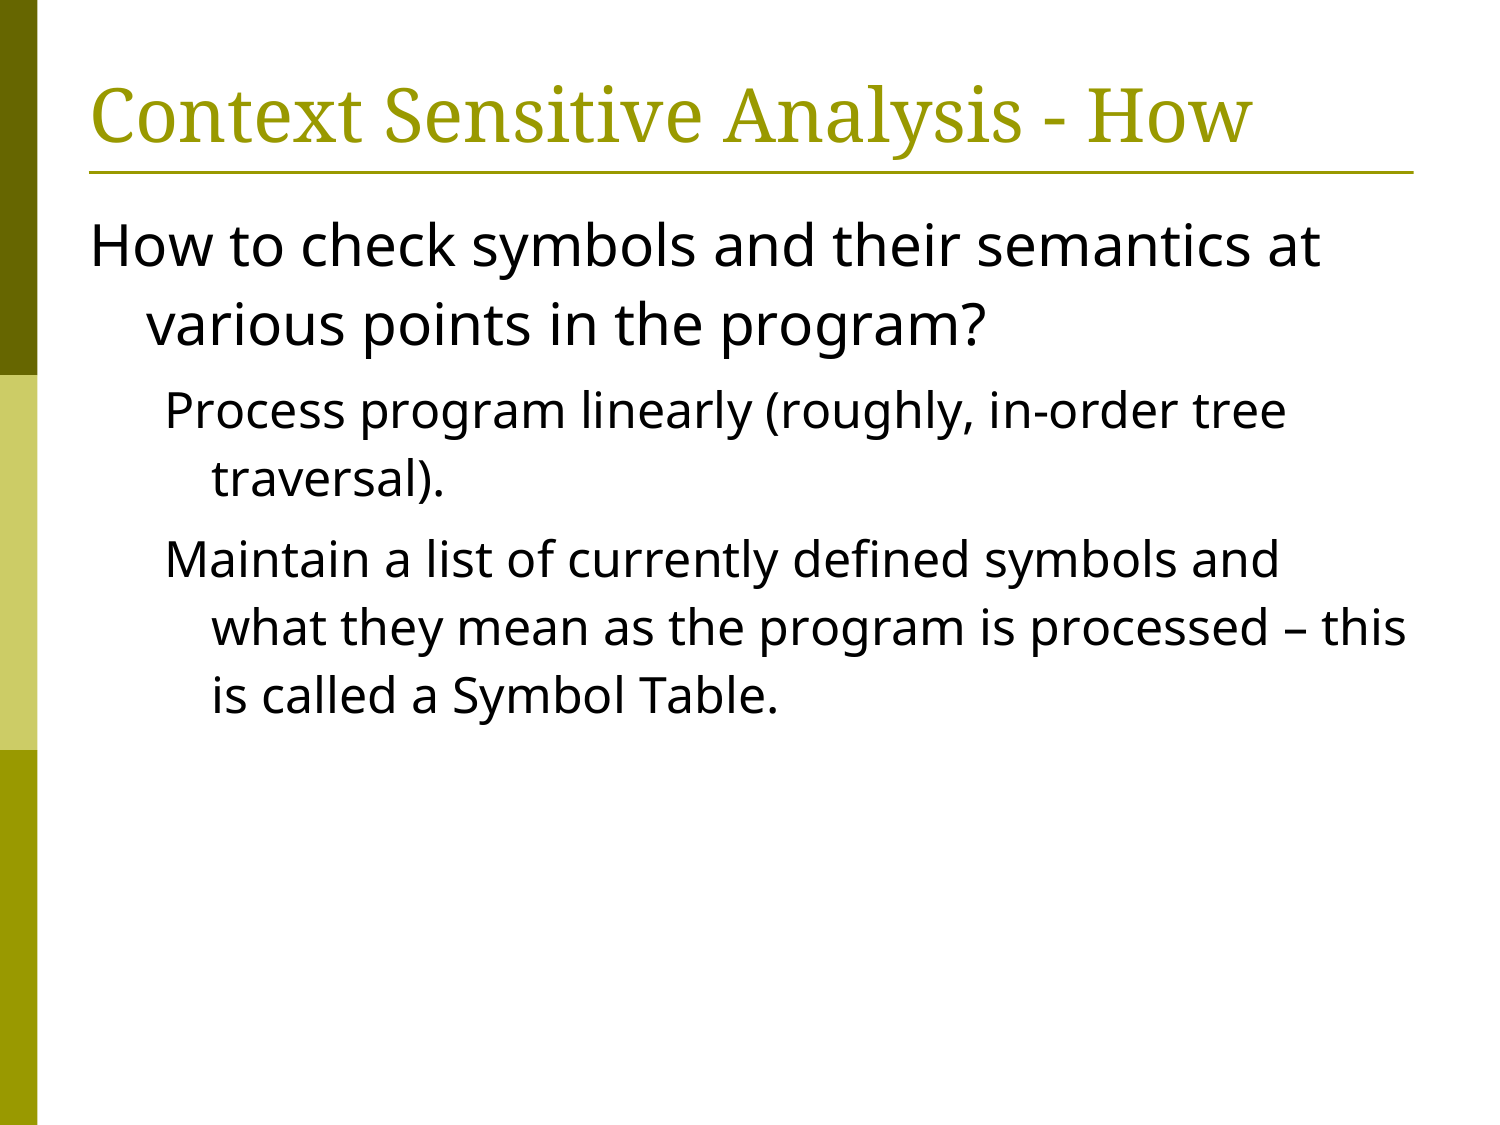

# Context Sensitive Analysis - How
How to check symbols and their semantics at various points in the program?
Process program linearly (roughly, in-order tree traversal).
Maintain a list of currently defined symbols and what they mean as the program is processed – this is called a Symbol Table.